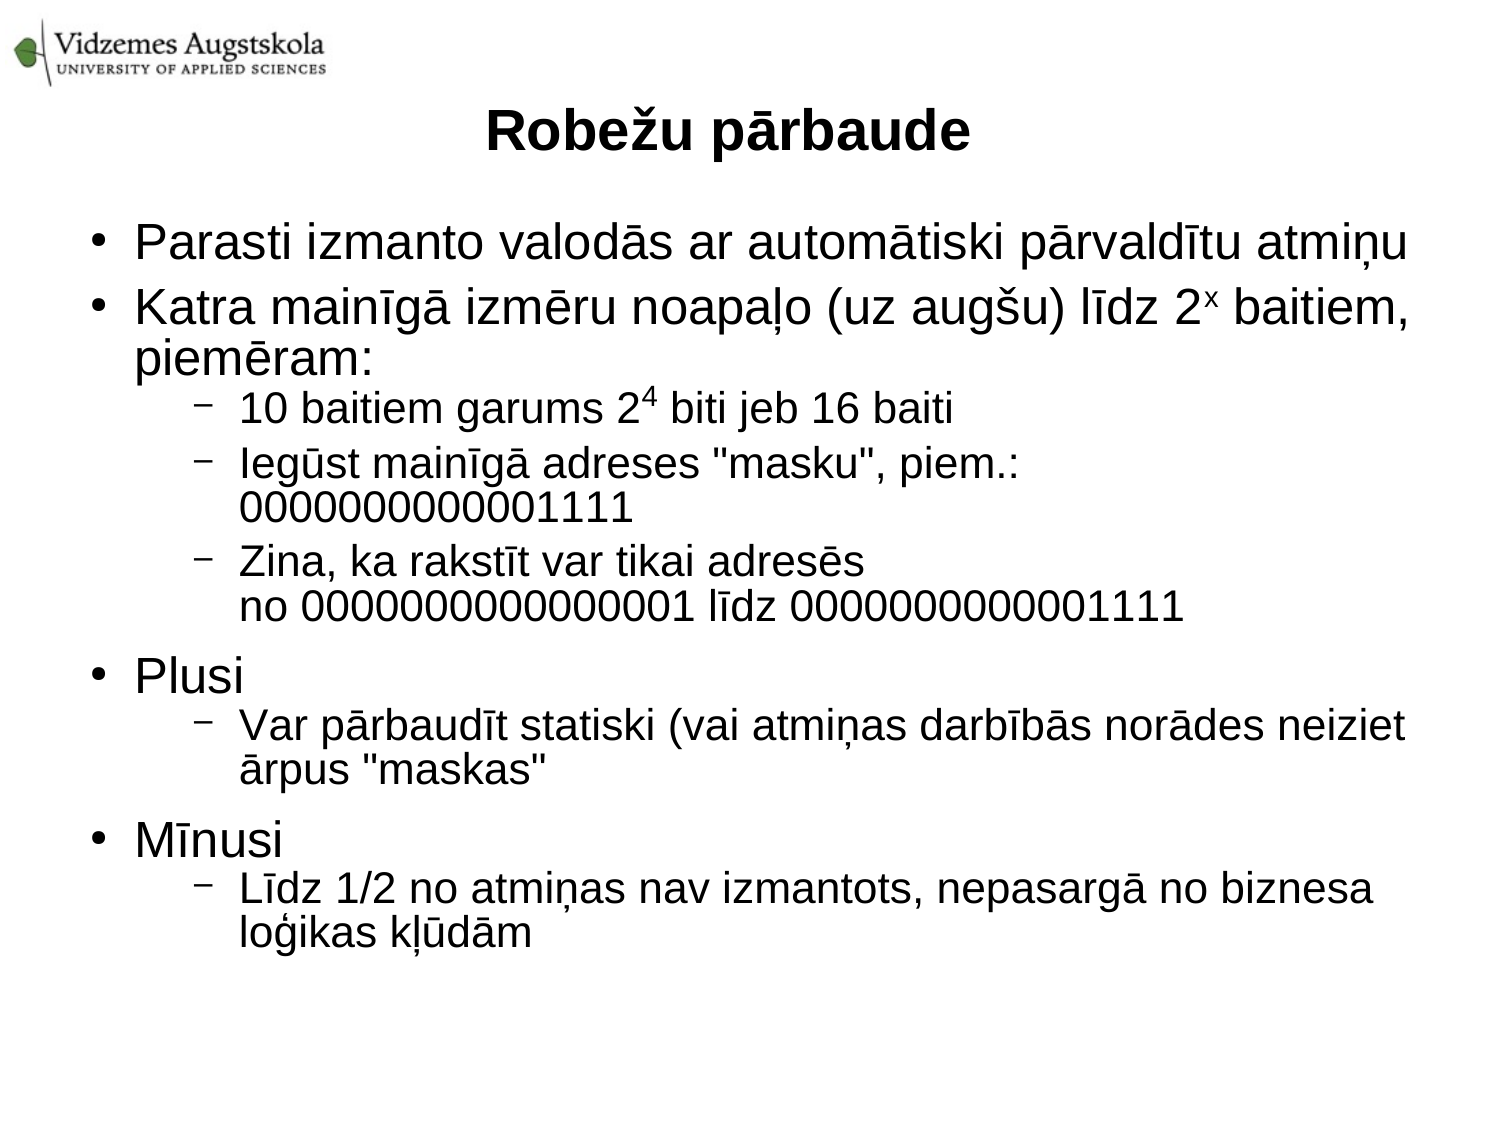

# Robežu pārbaude
Parasti izmanto valodās ar automātiski pārvaldītu atmiņu
Katra mainīgā izmēru noapaļo (uz augšu) līdz 2x baitiem, piemēram:
10 baitiem garums 24 biti jeb 16 baiti
Iegūst mainīgā adreses "masku", piem.:
0000000000001111
Zina, ka rakstīt var tikai adresēs
no 0000000000000001 līdz 0000000000001111
Plusi
Var pārbaudīt statiski (vai atmiņas darbībās norādes neiziet ārpus "maskas"
Mīnusi
Līdz 1/2 no atmiņas nav izmantots, nepasargā no biznesa loģikas kļūdām